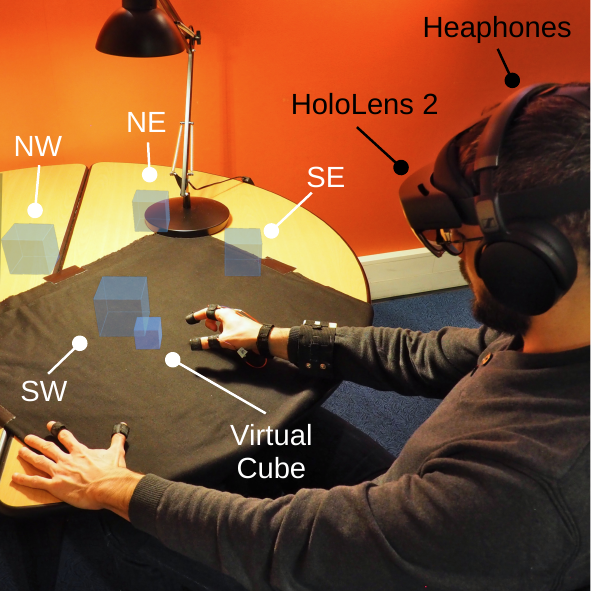

Heaphones
HoloLens 2
NE
NW
SE
SW
Virtual Cube